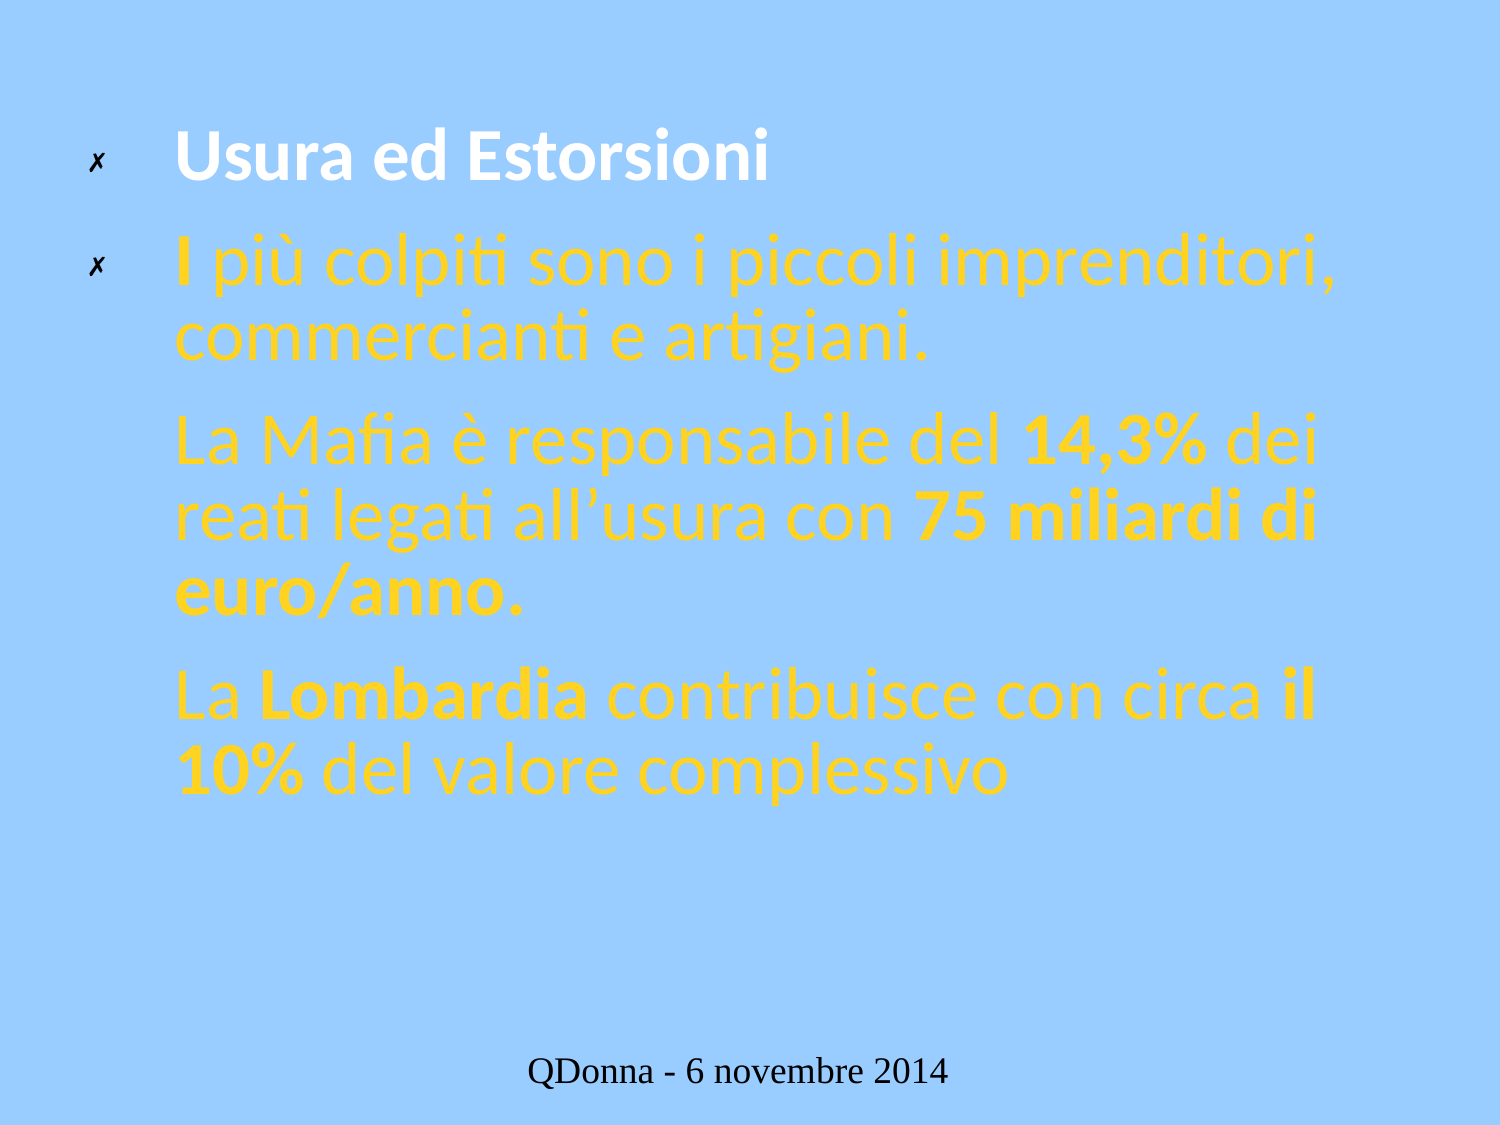

# Usura ed Estorsioni
I più colpiti sono i piccoli imprenditori, commercianti e artigiani.
 La Mafia è responsabile del 14,3% dei reati legati all’usura con 75 miliardi di euro/anno.
 La Lombardia contribuisce con circa il 10% del valore complessivo
QDonna - 6 novembre 2014